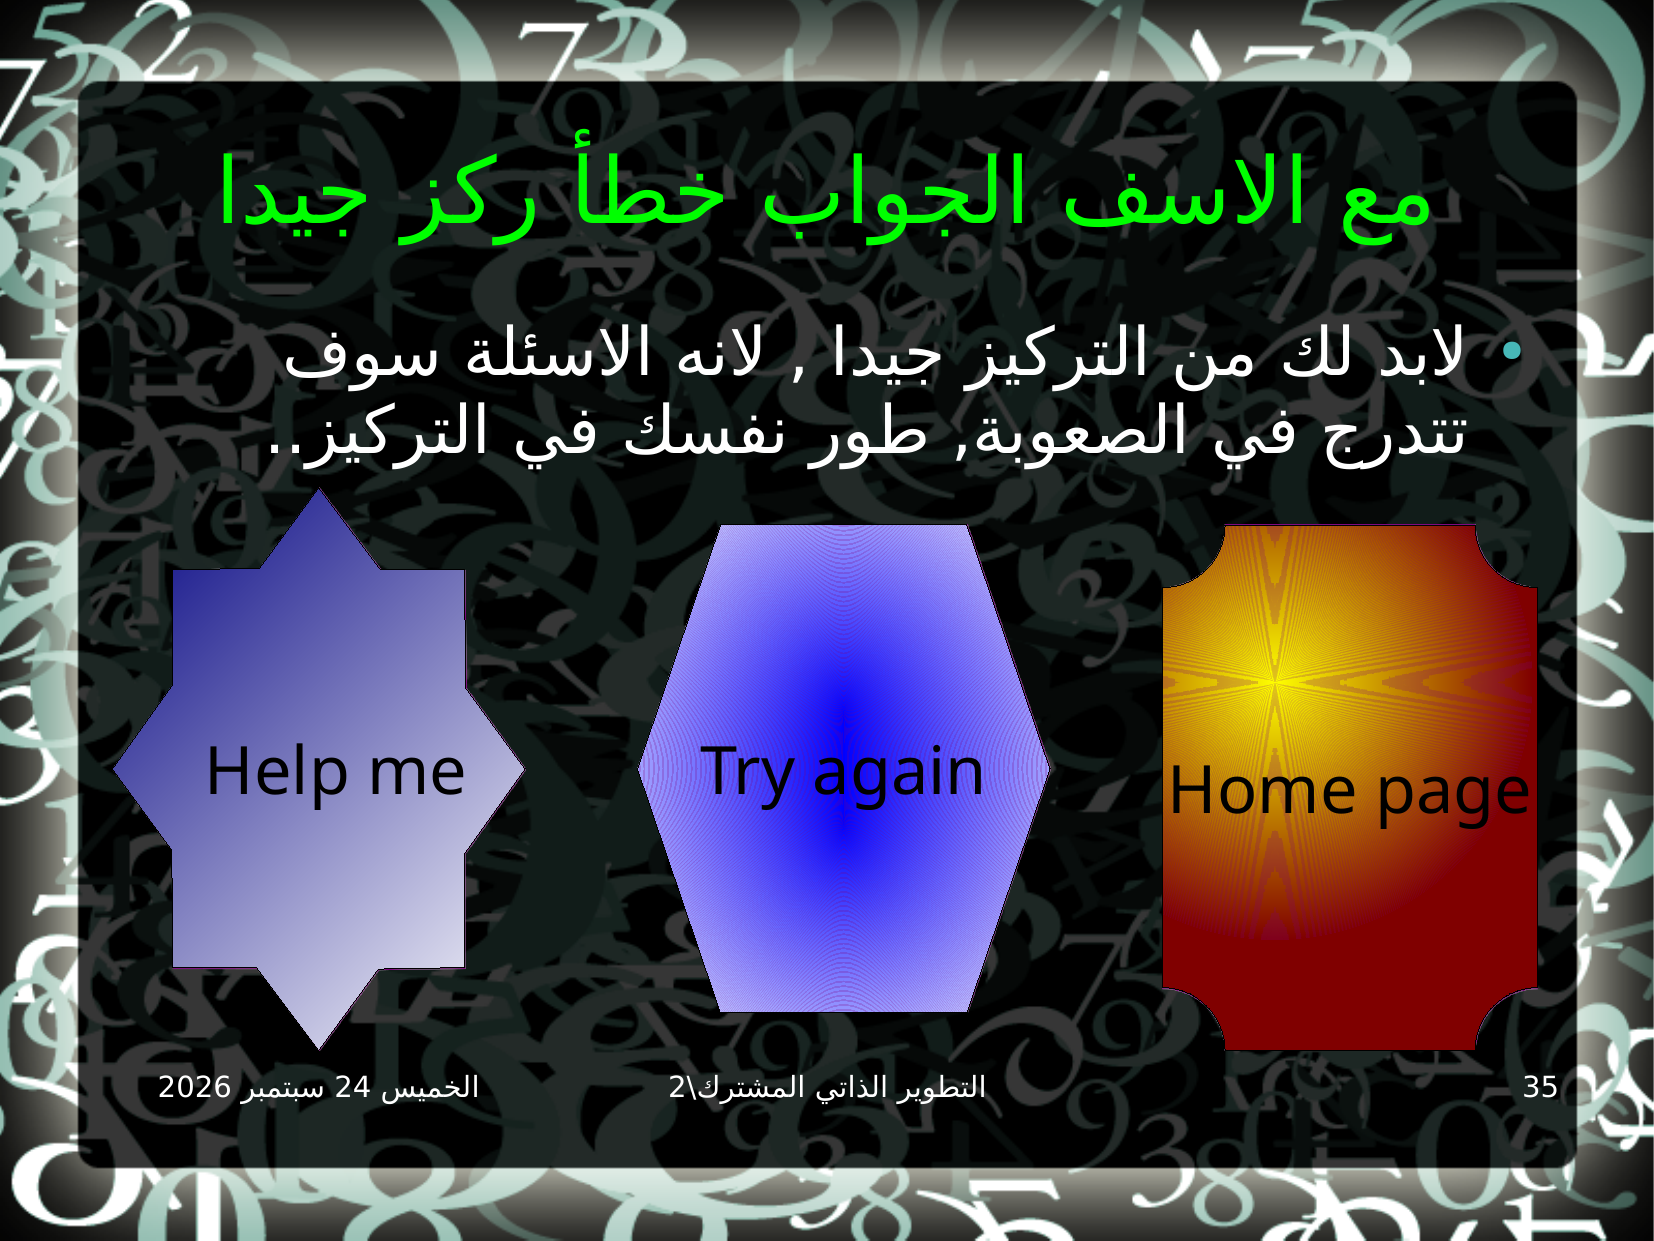

# مع الاسف الجواب خطأ ركز جيدا
لابد لك من التركيز جيدا , لانه الاسئلة سوف تتدرج في الصعوبة, طور نفسك في التركيز..
Help me
Try again
Home page
التطوير الذاتي المشترك\2
35